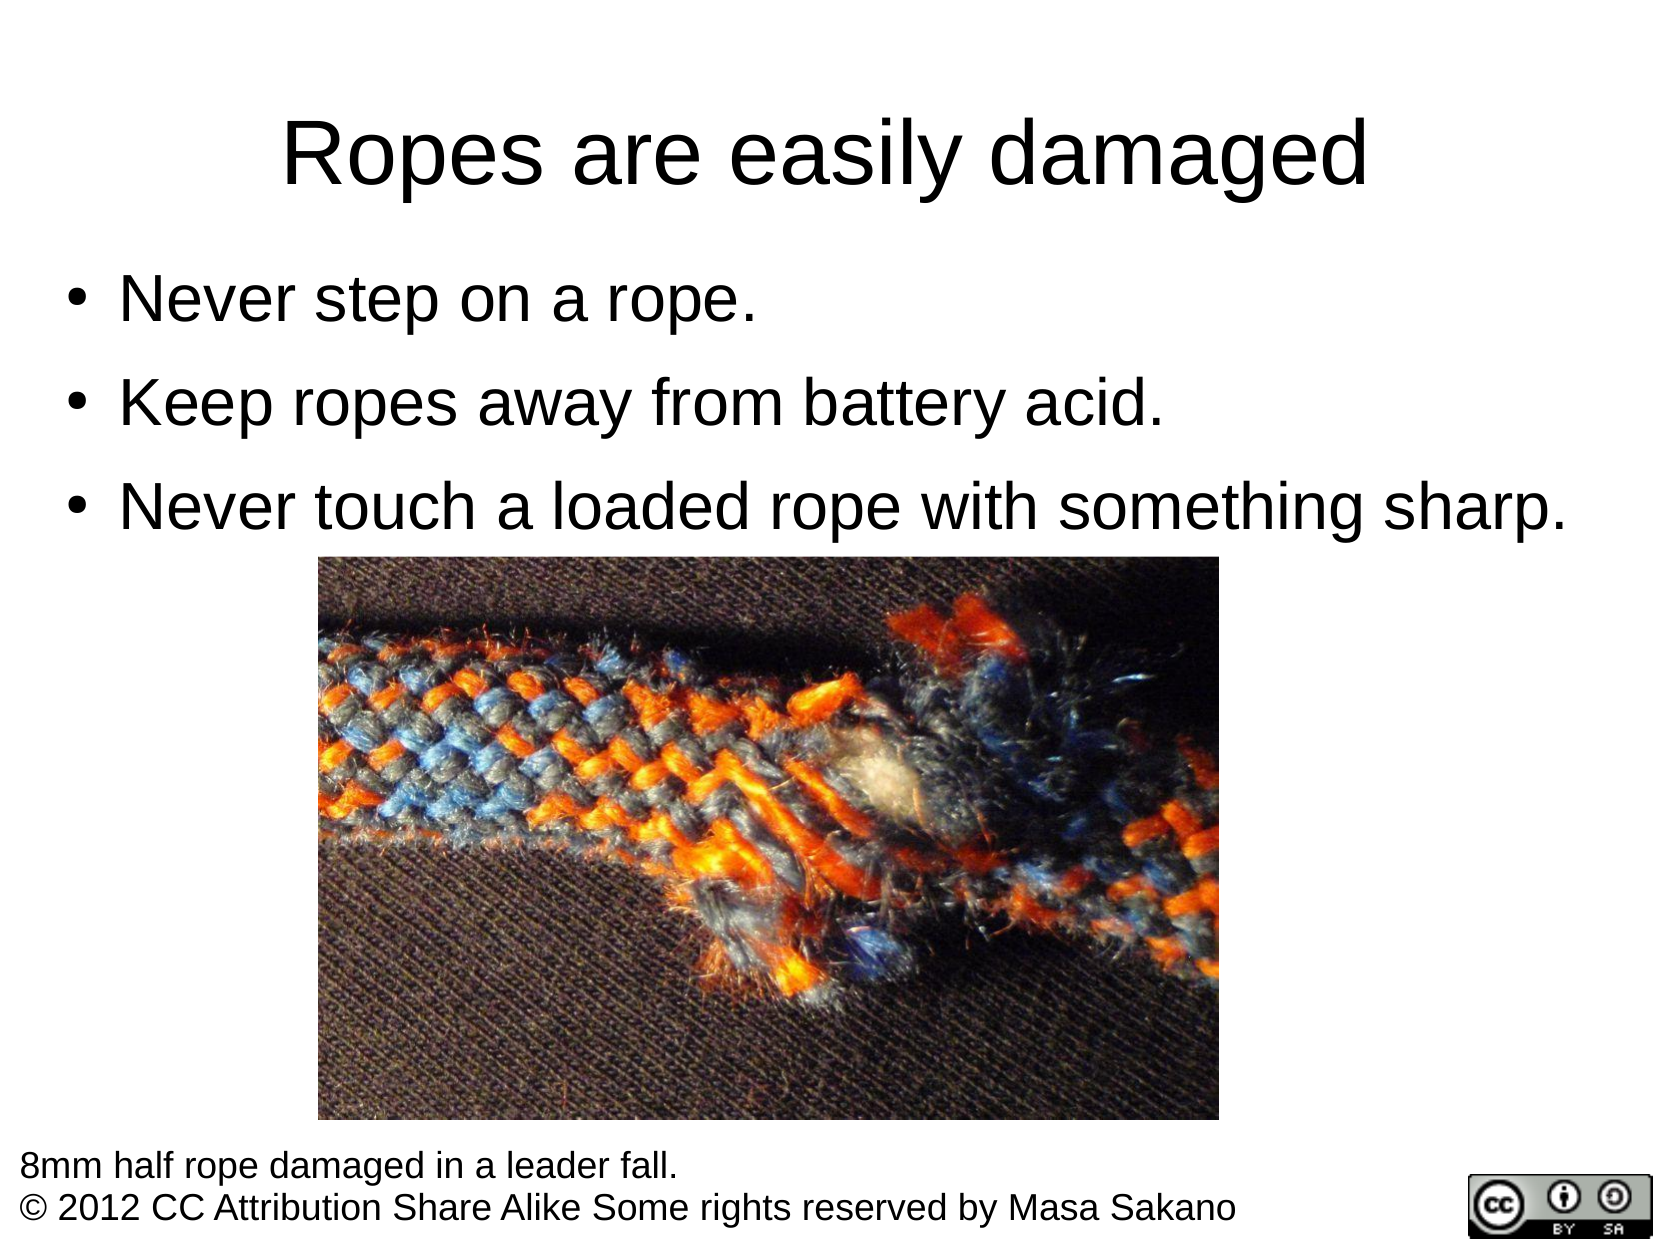

# Ropes are easily damaged
Never step on a rope.
Keep ropes away from battery acid.
Never touch a loaded rope with something sharp.
8mm half rope damaged in a leader fall.
© 2012 CC Attribution Share Alike Some rights reserved by Masa Sakano